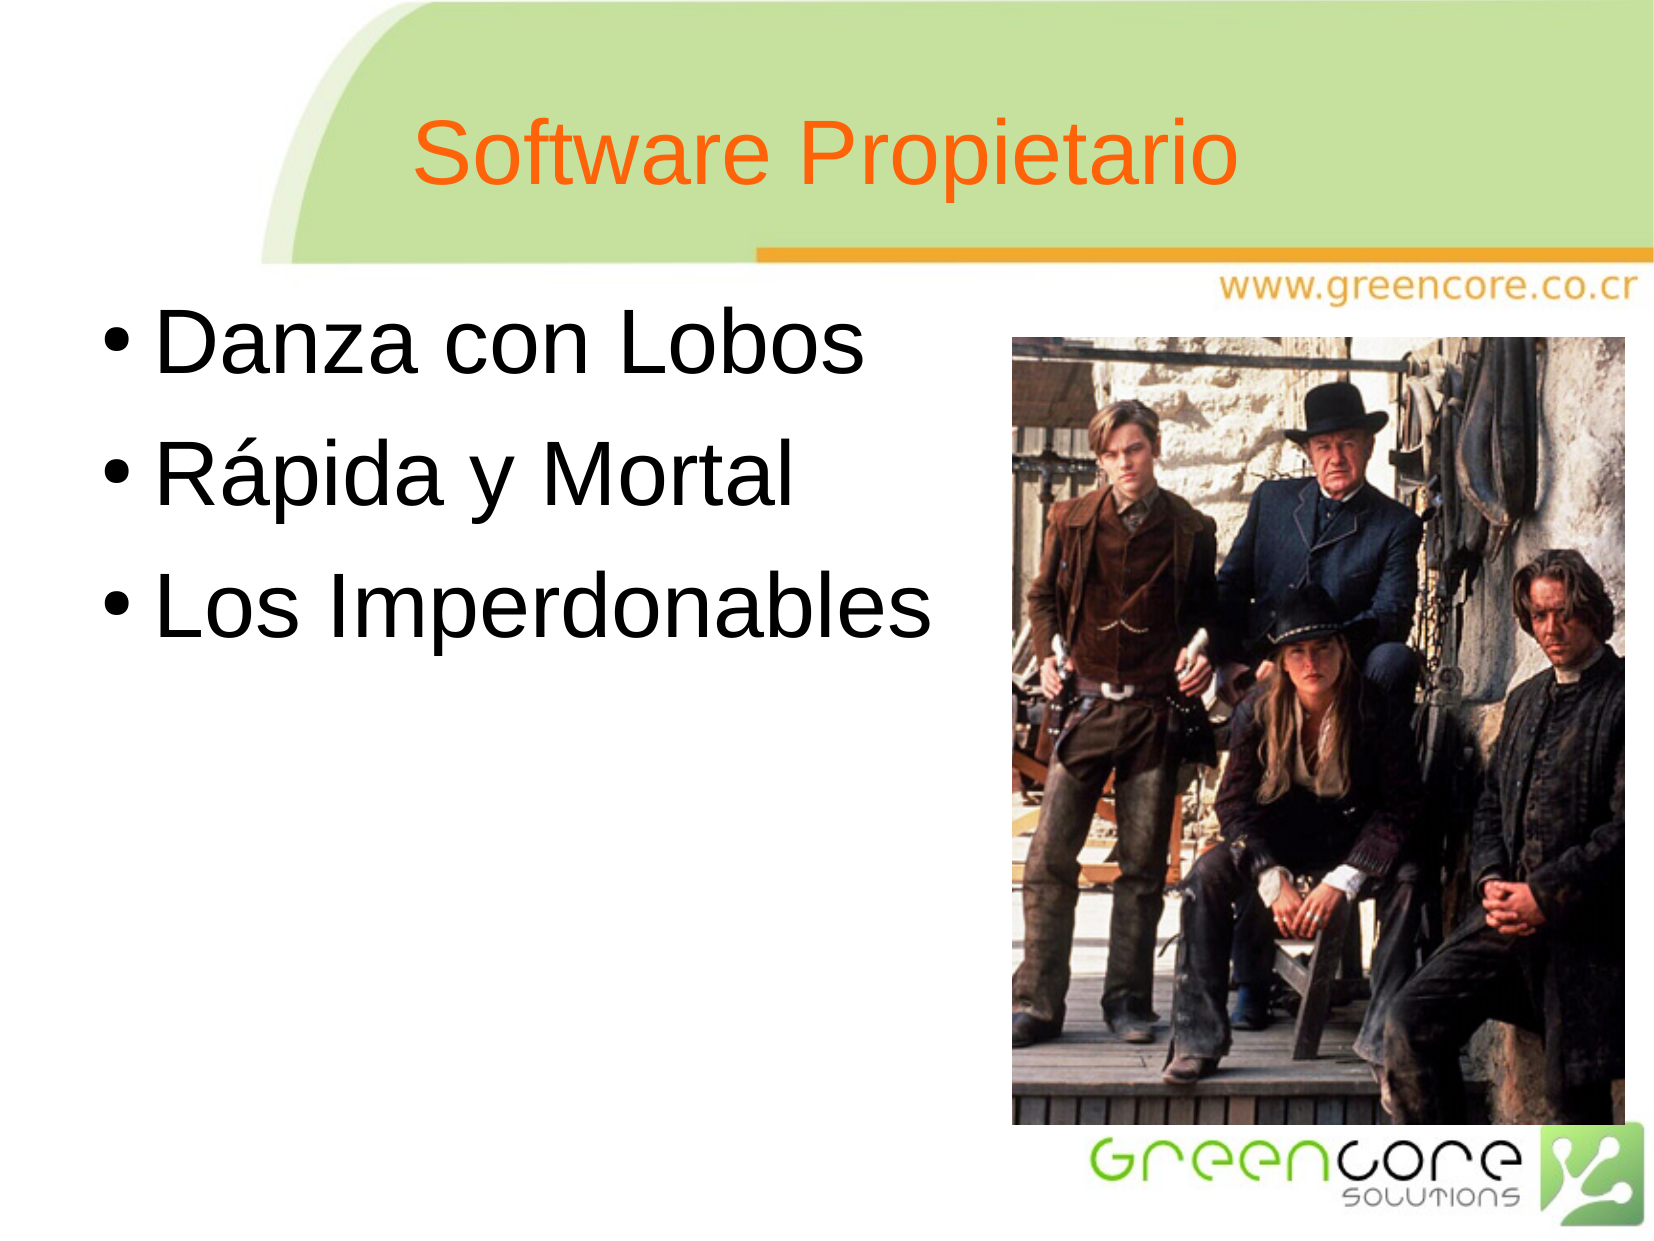

# Software Propietario
Danza con Lobos
Rápida y Mortal
Los Imperdonables